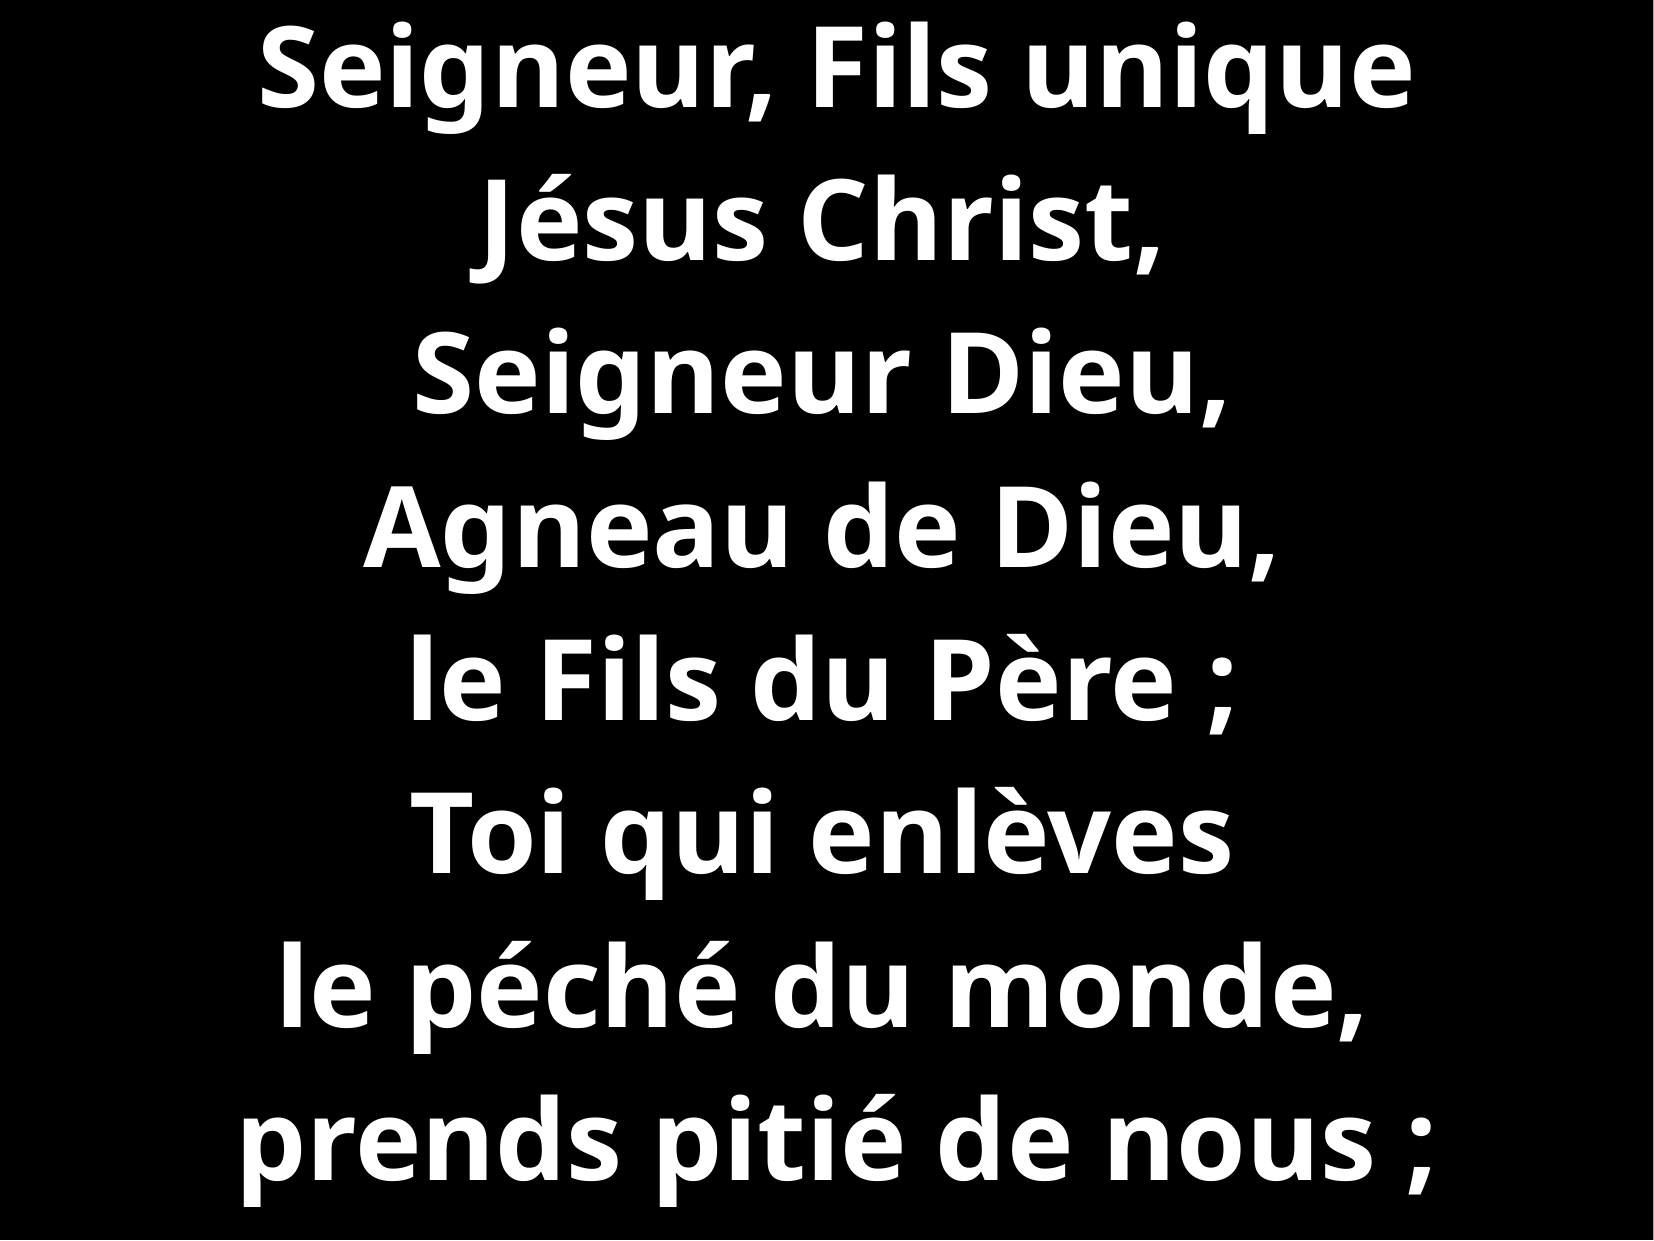

# Seigneur, Fils unique Jésus Christ,
Seigneur Dieu,
Agneau de Dieu,
le Fils du Père ;
Toi qui enlèves
le péché du monde,
prends pitié de nous ;